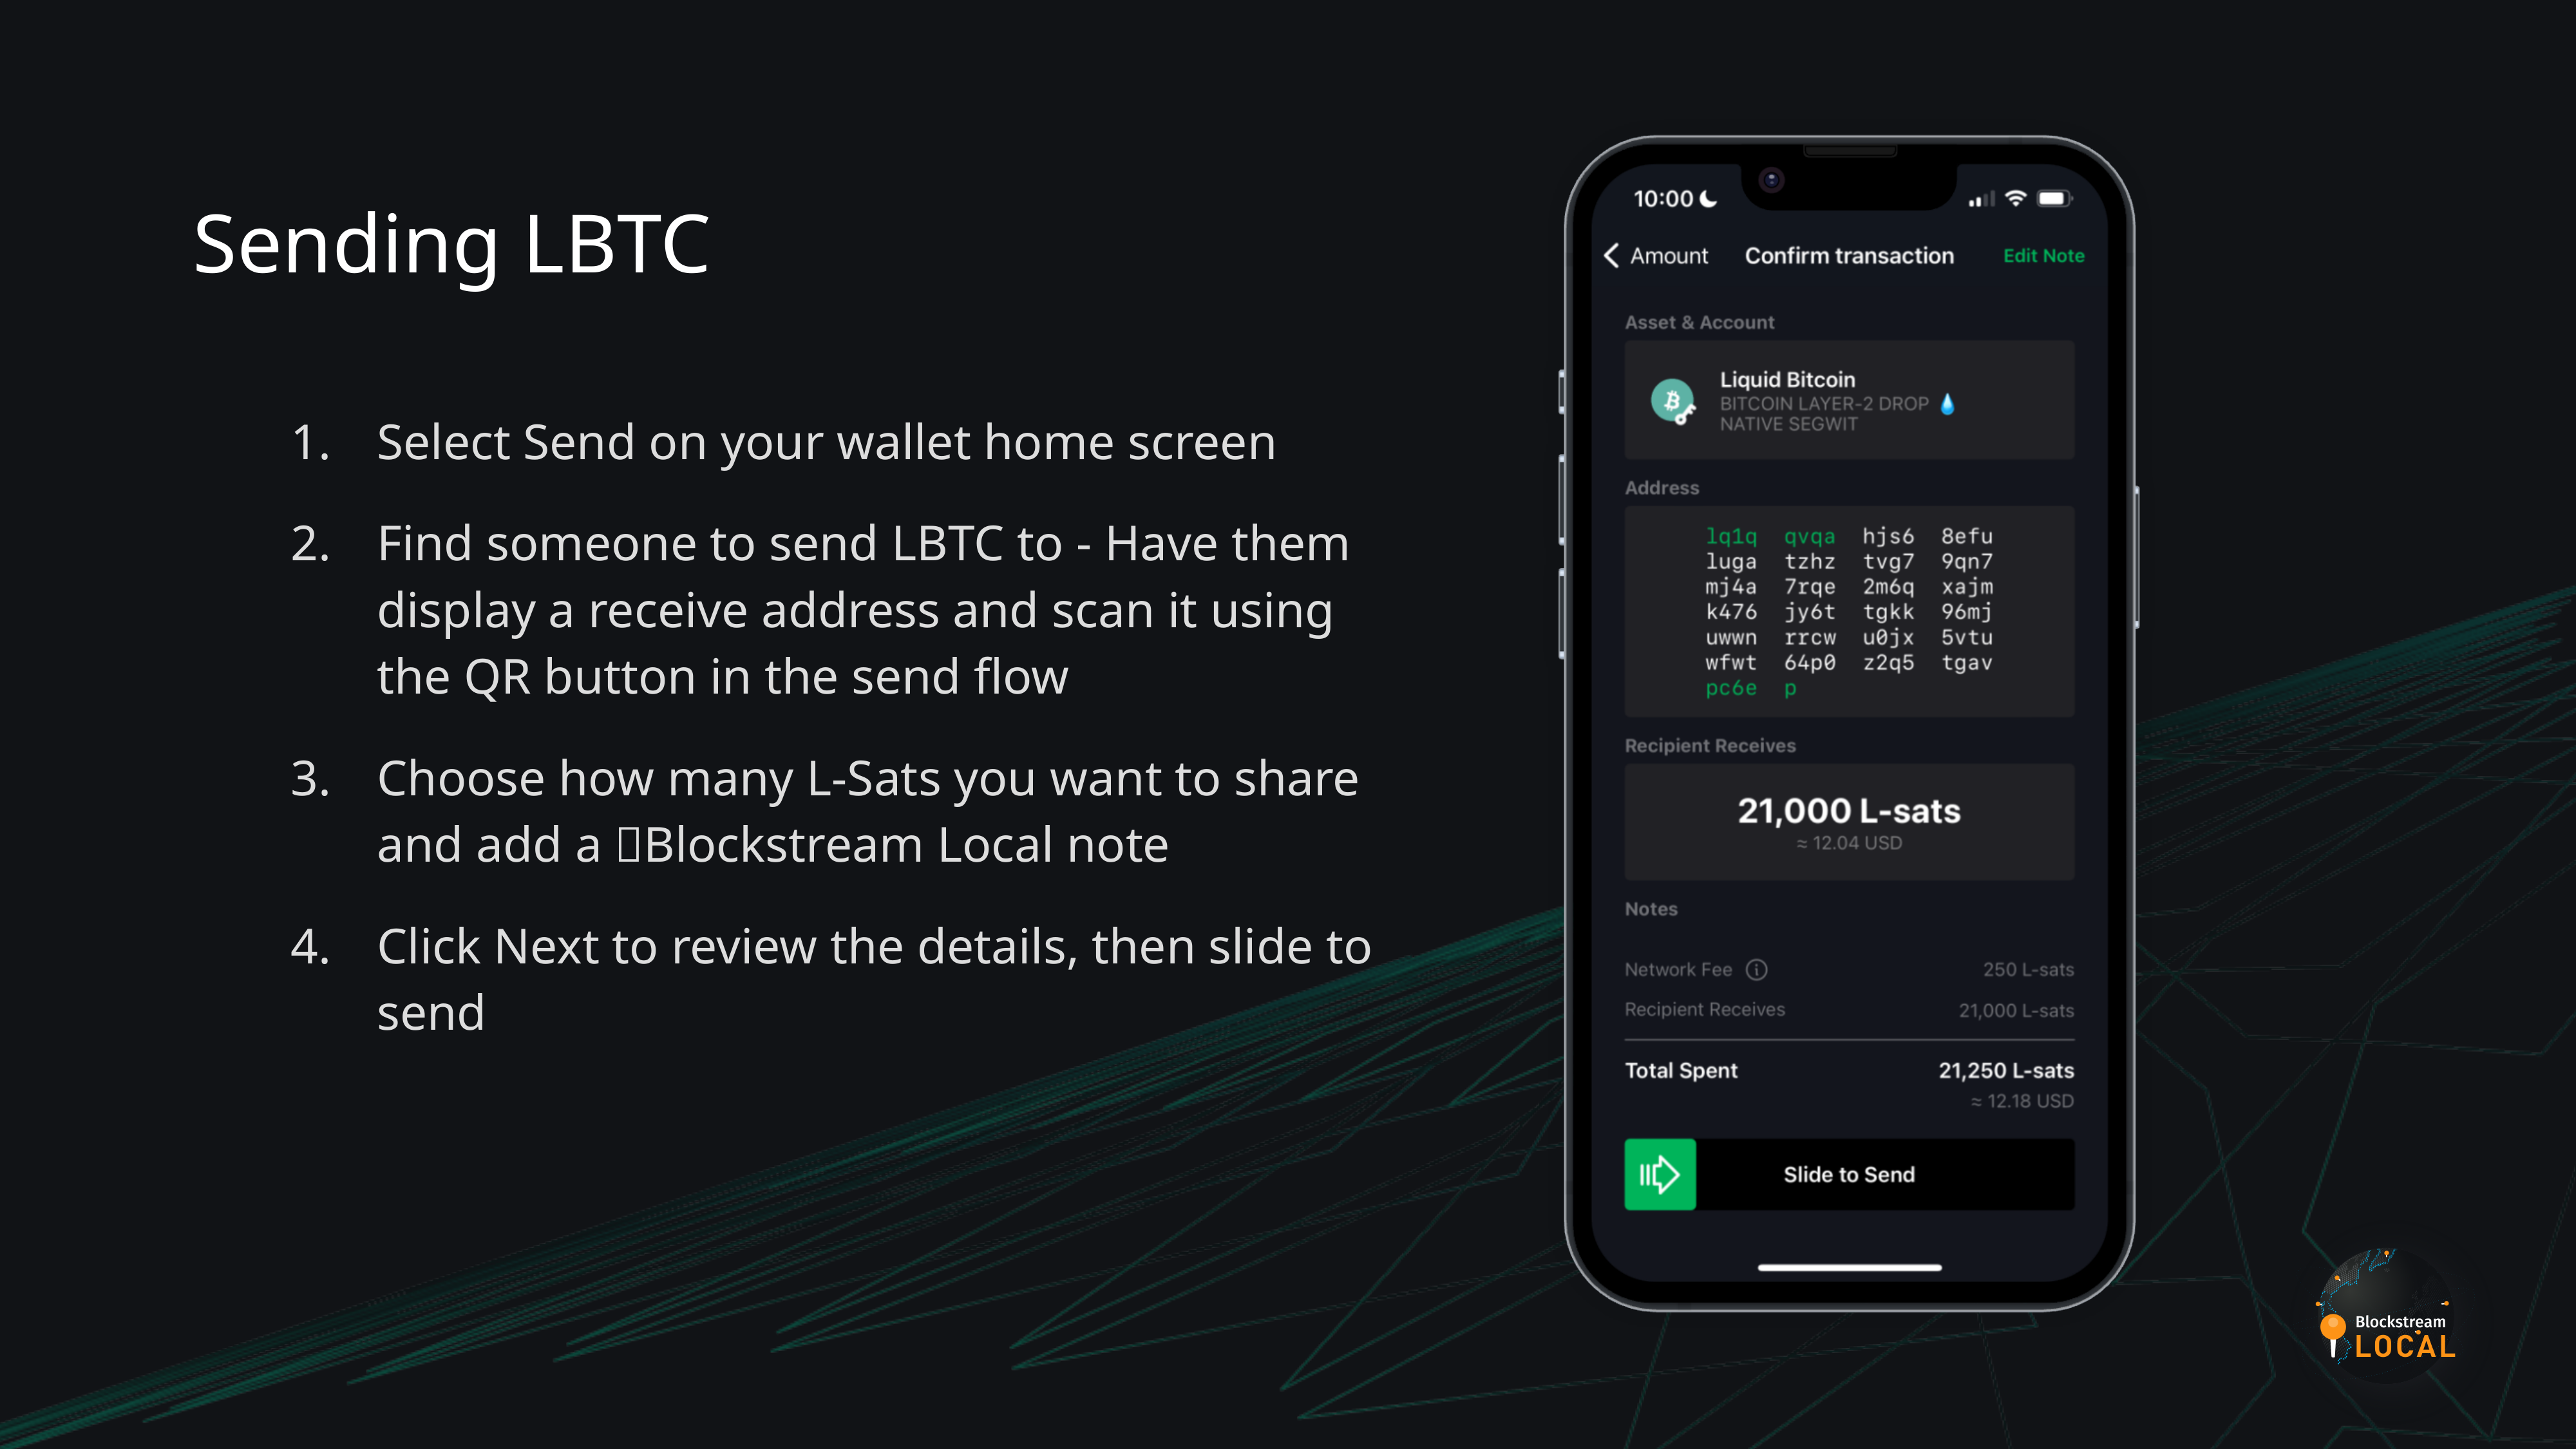

# Sending LBTC
Select Send on your wallet home screen
Find someone to send LBTC to - Have them display a receive address and scan it using the QR button in the send flow
Choose how many L-Sats you want to share and add a 📍Blockstream Local note
Click Next to review the details, then slide to send